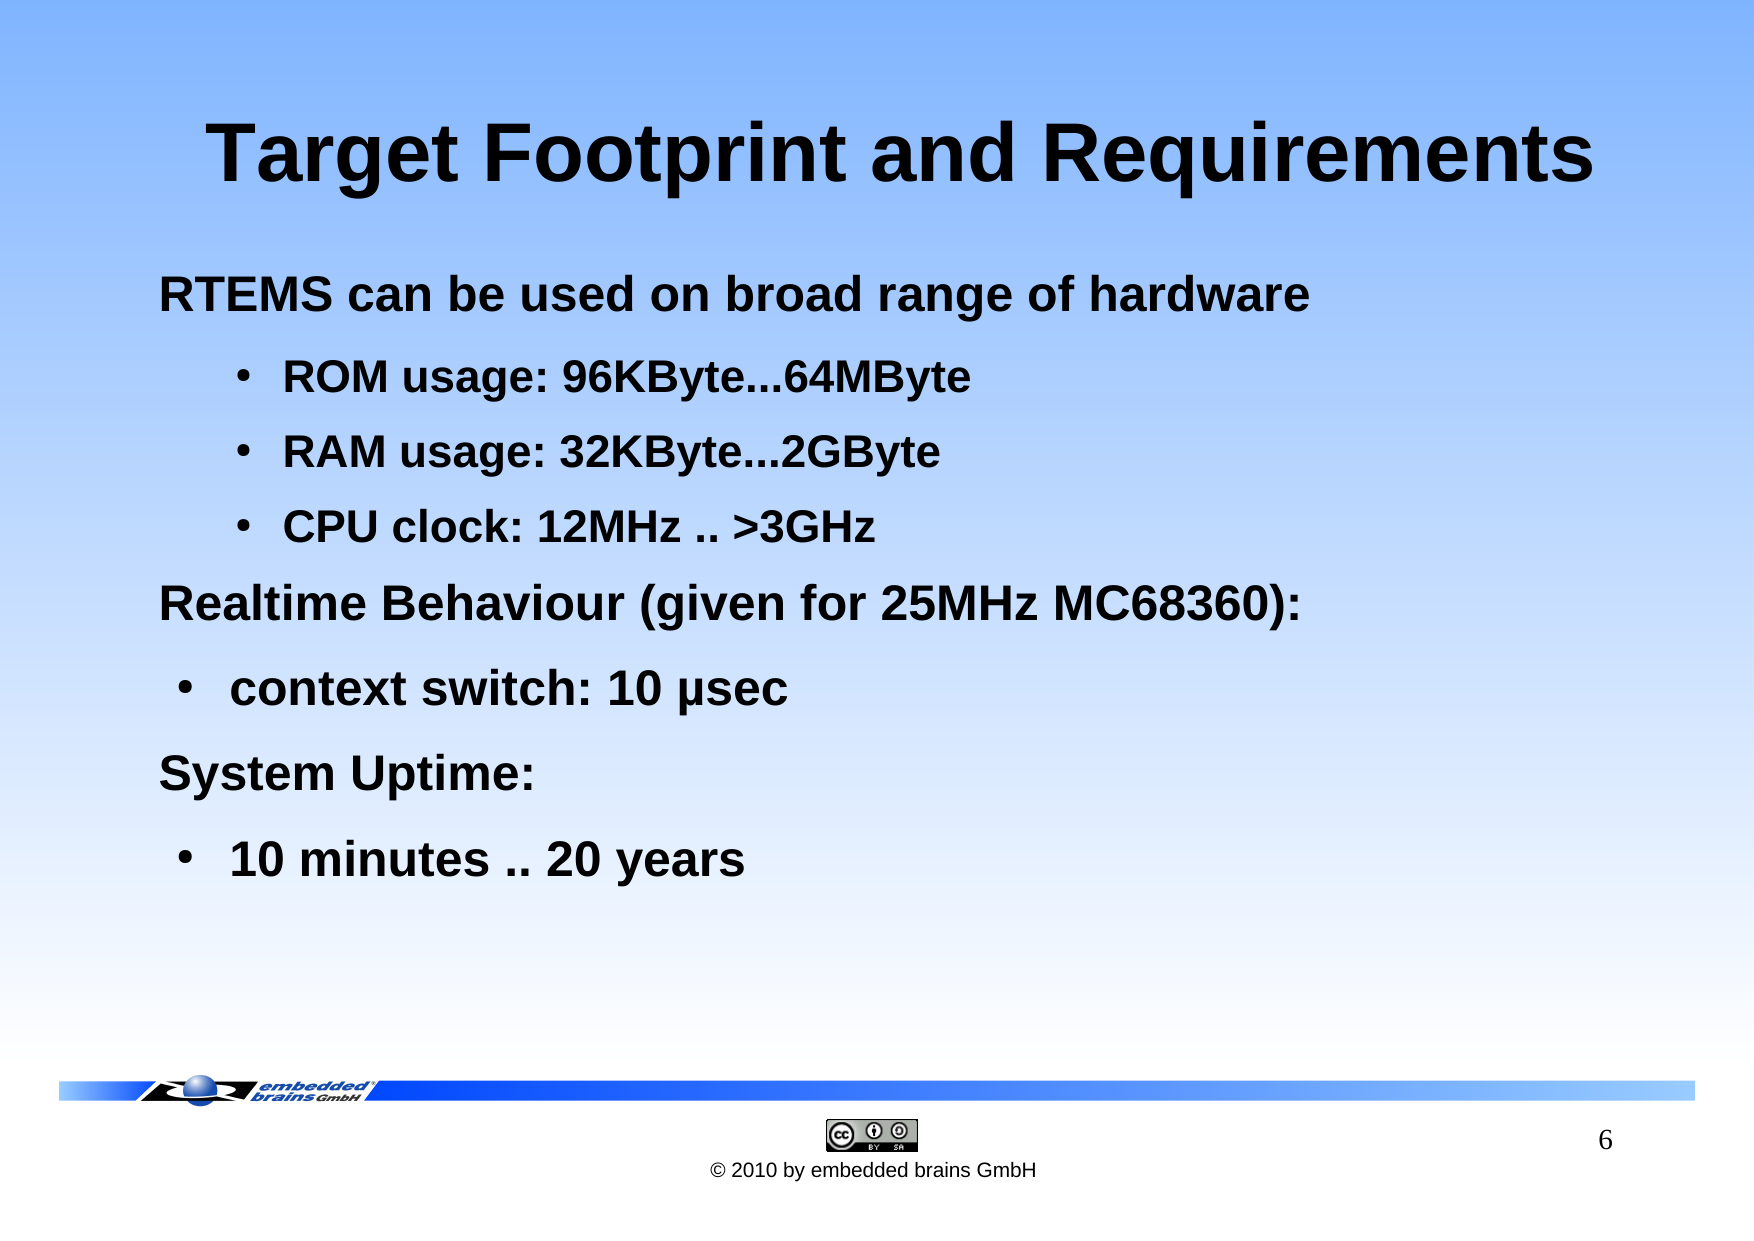

# Target Footprint and Requirements
RTEMS can be used on broad range of hardware
ROM usage: 96KByte...64MByte
RAM usage: 32KByte...2GByte
CPU clock: 12MHz .. >3GHz
Realtime Behaviour (given for 25MHz MC68360):
context switch: 10 µsec
System Uptime:
10 minutes .. 20 years
6